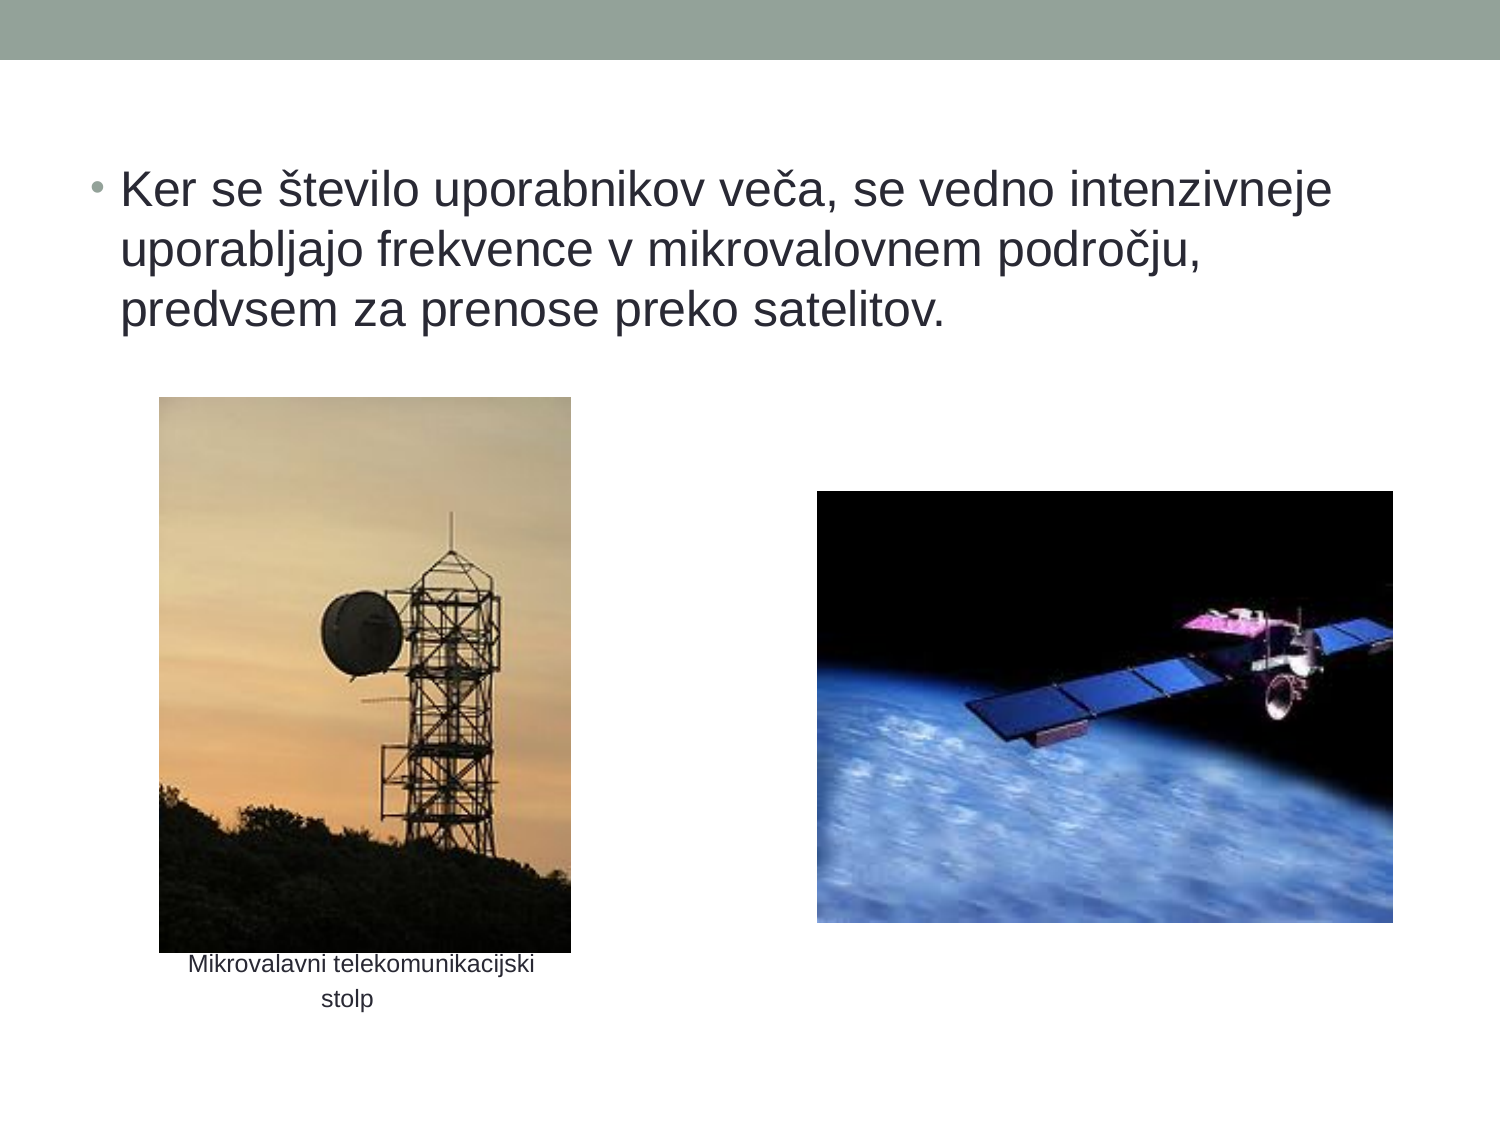

# Ker se število uporabnikov veča, se vedno intenzivneje uporabljajo frekvence v mikrovalovnem področju, predvsem za prenose preko satelitov.
 Mikrovalavni telekomunikacijski
 stolp